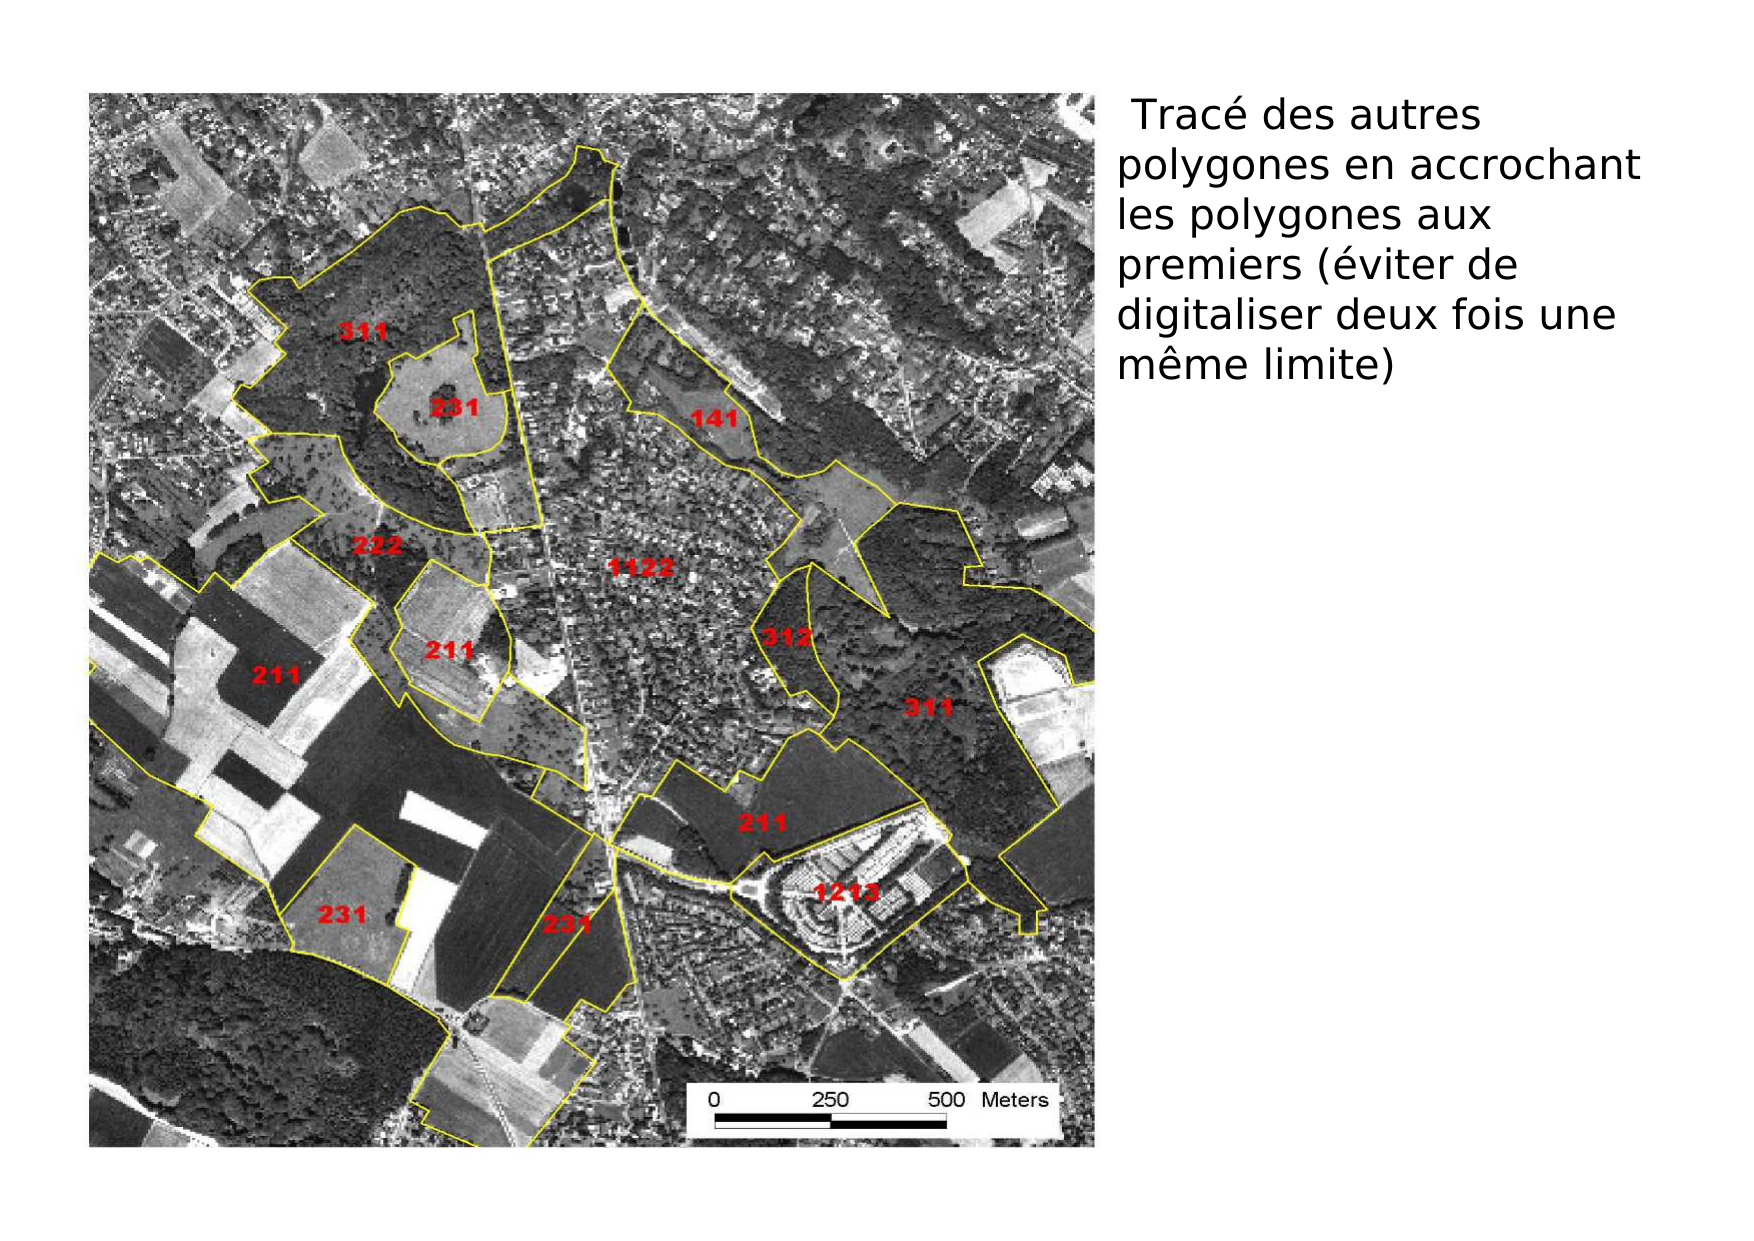

Tracé des autres polygones en accrochant les polygones aux premiers (éviter de digitaliser deux fois une même limite)
GEOG-F-302 - SIG - Applications - Eléonore WOLFF